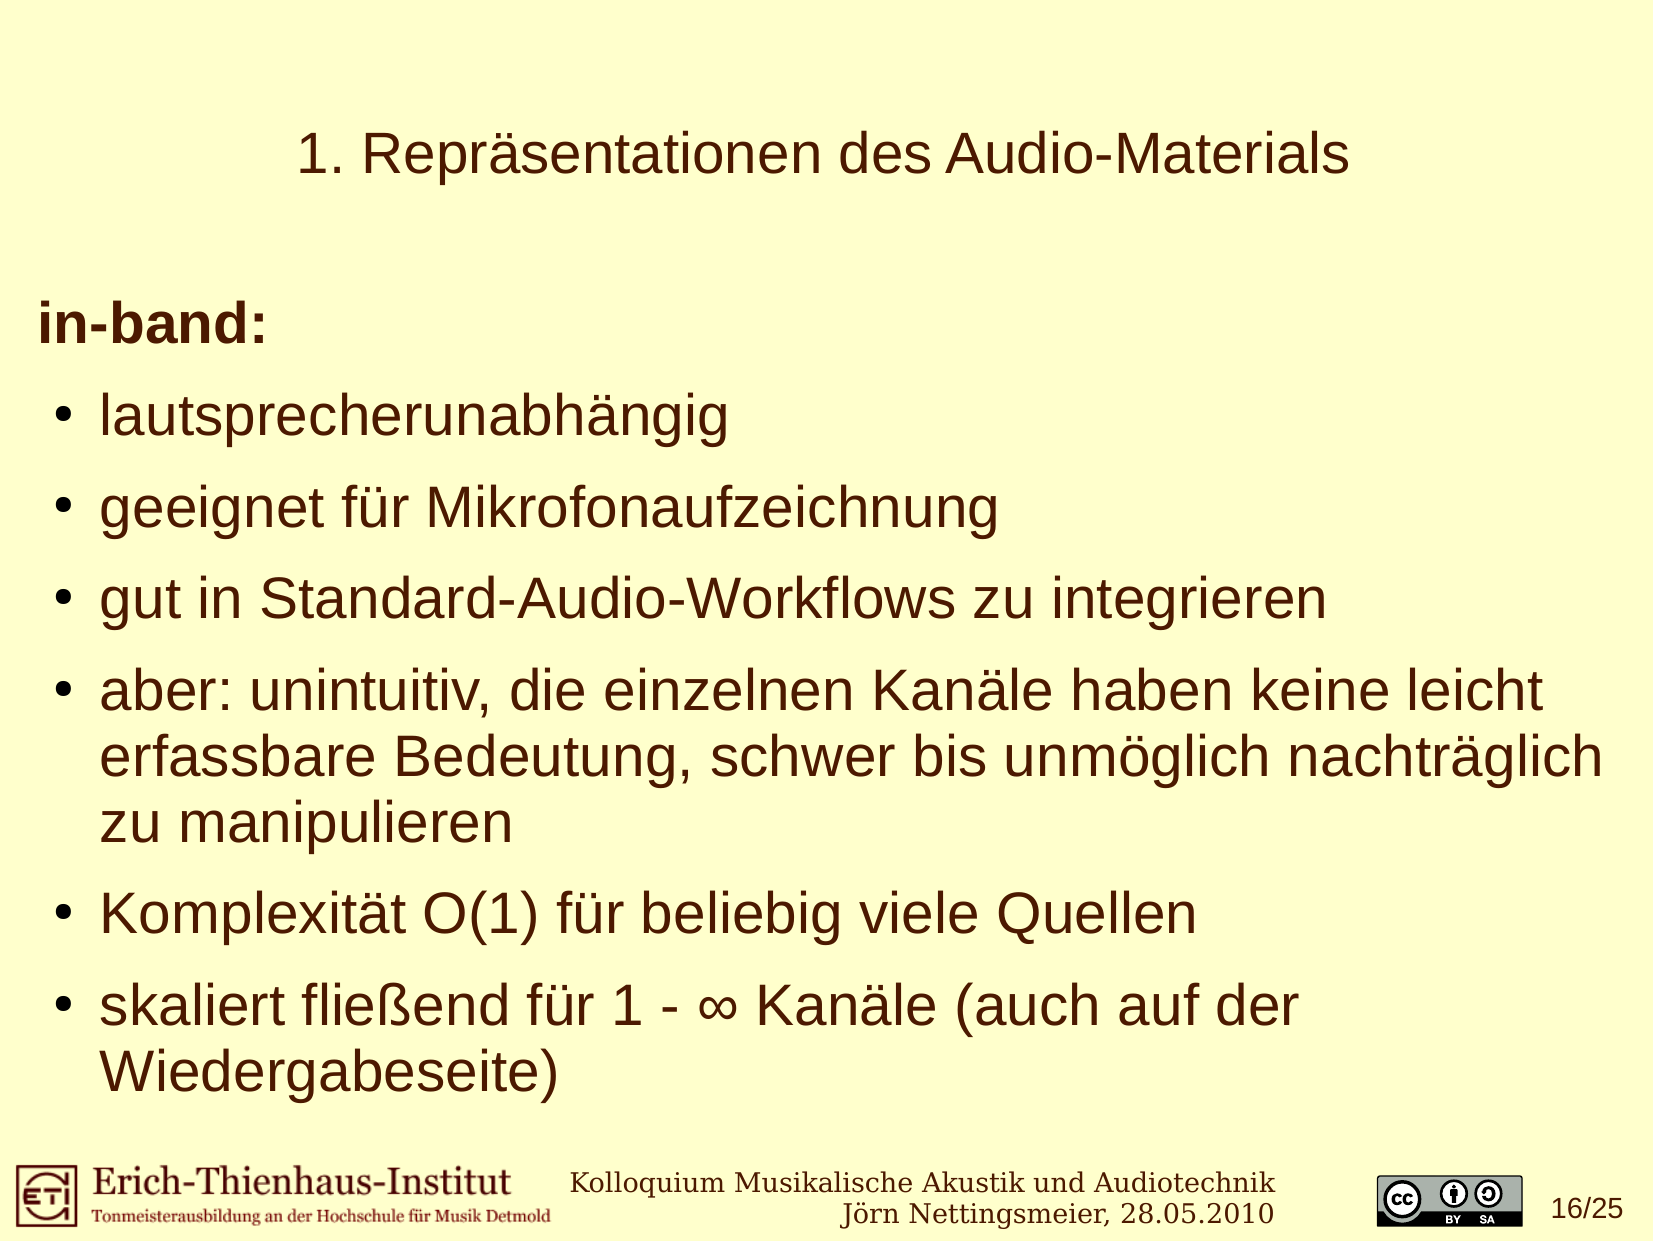

# 1. Repräsentationen des Audio-Materials
in-band:
lautsprecherunabhängig
geeignet für Mikrofonaufzeichnung
gut in Standard-Audio-Workflows zu integrieren
aber: unintuitiv, die einzelnen Kanäle haben keine leicht erfassbare Bedeutung, schwer bis unmöglich nachträglich zu manipulieren
Komplexität O(1) für beliebig viele Quellen
skaliert fließend für 1 - ∞ Kanäle (auch auf der Wiedergabeseite)